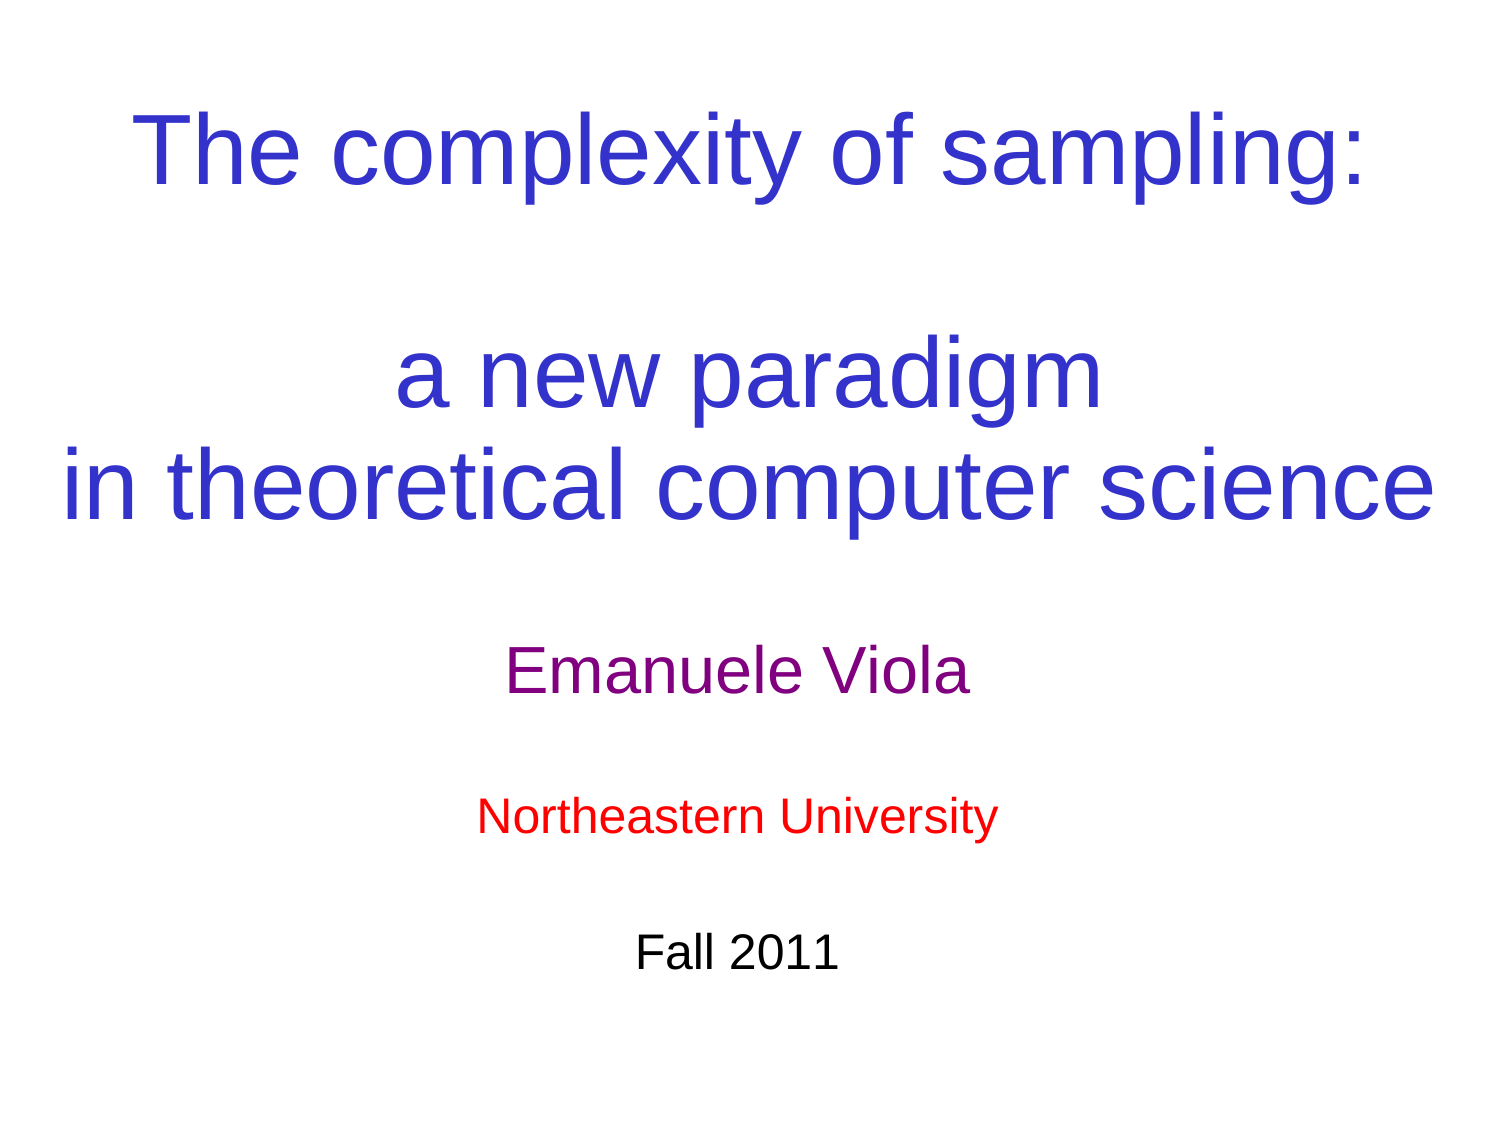

# The complexity of sampling: a new paradigm in theoretical computer science
Emanuele Viola
Northeastern University
Fall 2011